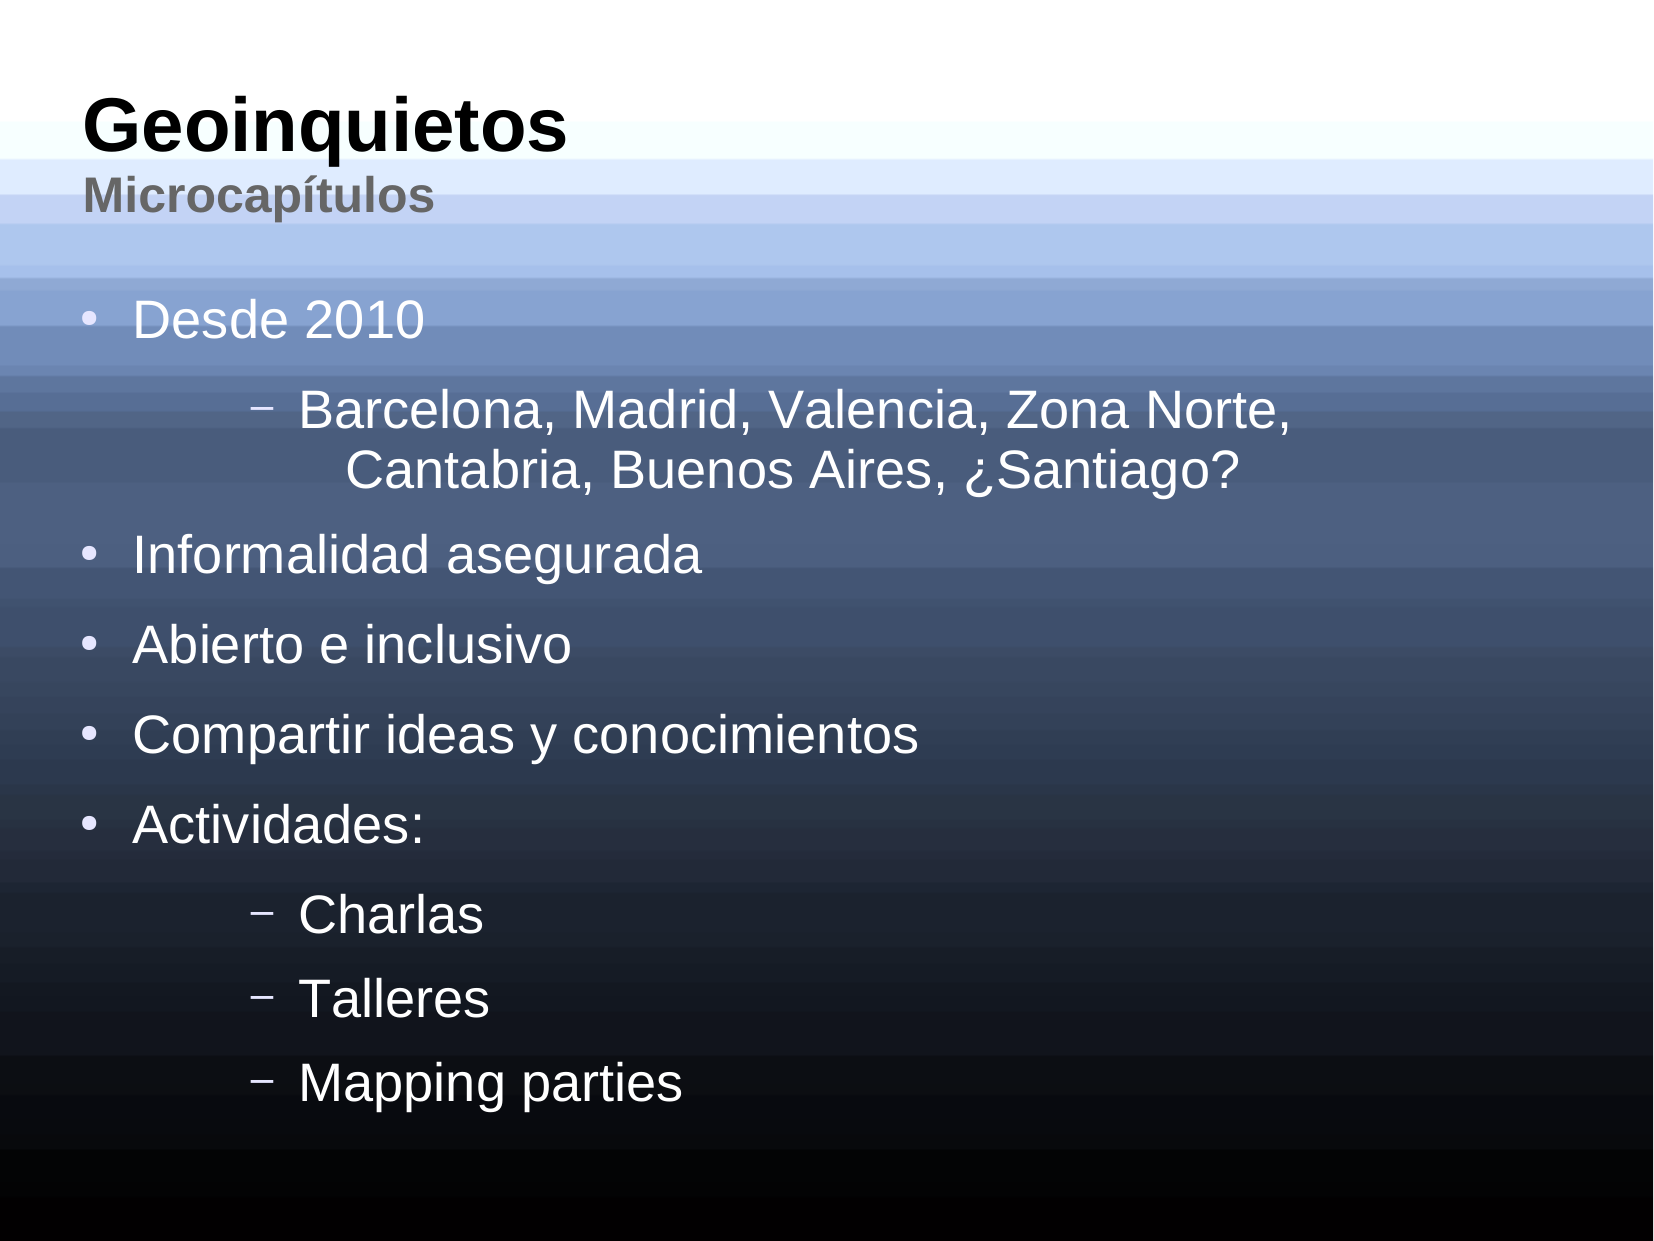

# Geoinquietos Microcapítulos
Desde 2010
Barcelona, Madrid, Valencia, Zona Norte, Cantabria, Buenos Aires, ¿Santiago?
Informalidad asegurada
Abierto e inclusivo
Compartir ideas y conocimientos
Actividades:
Charlas
Talleres
Mapping parties